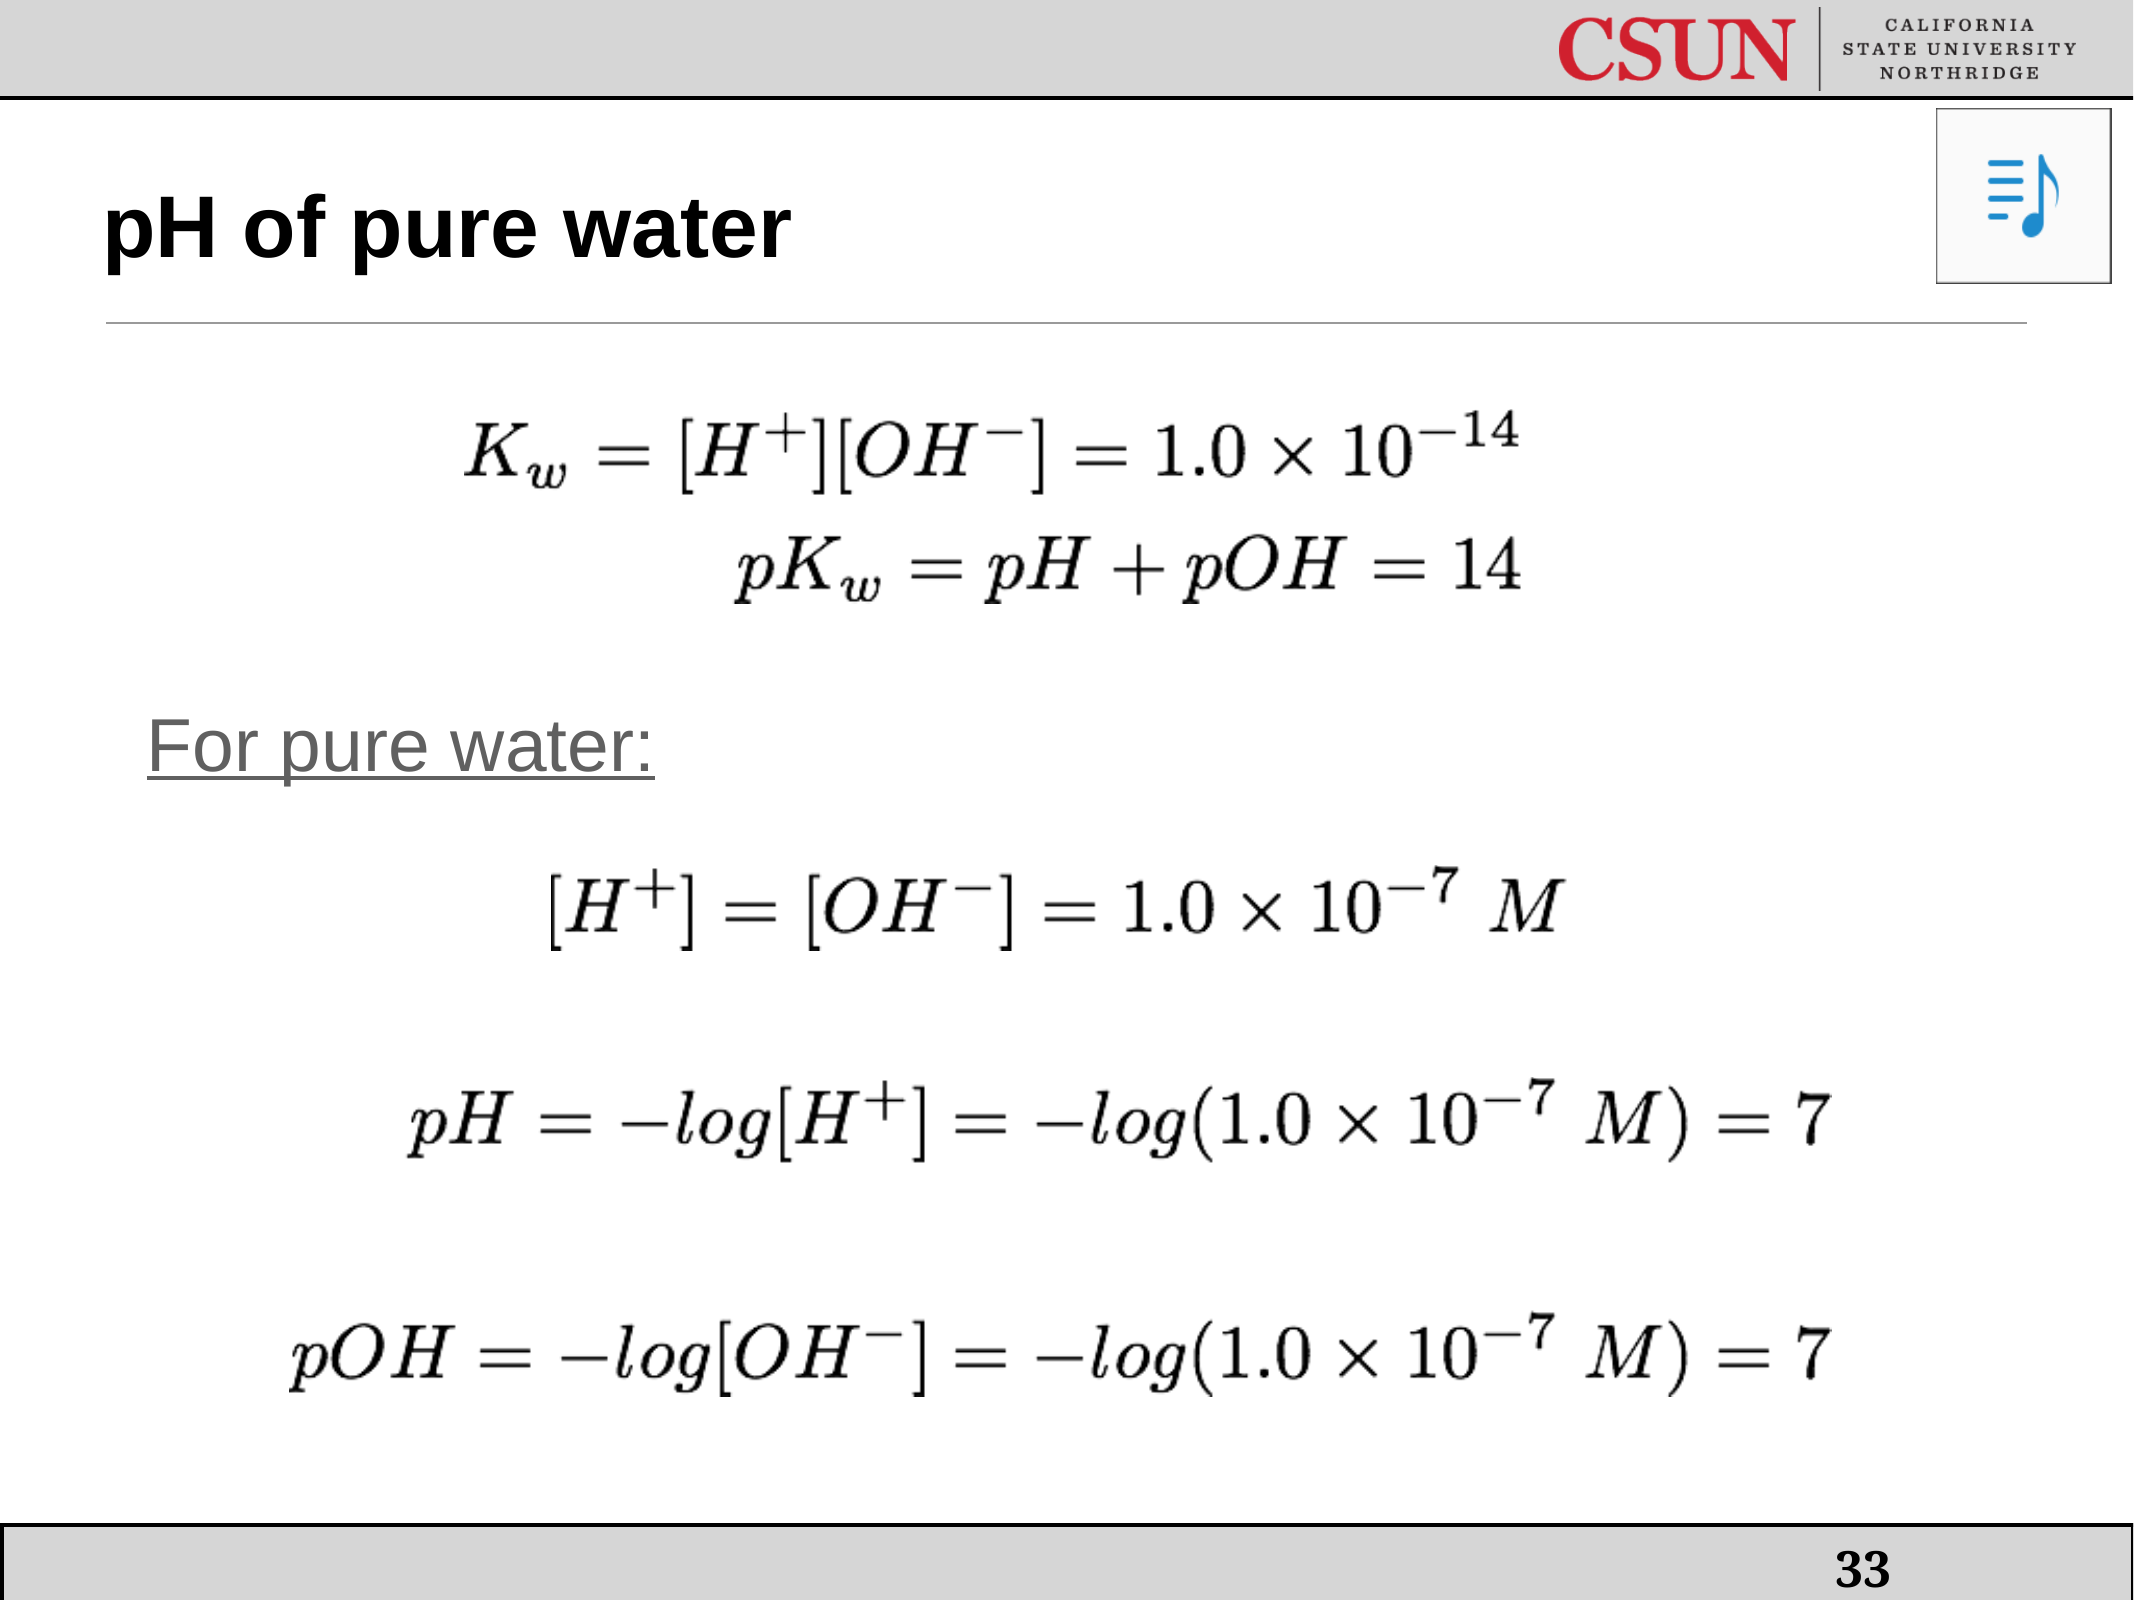

# pH of pure water
For pure water:
33